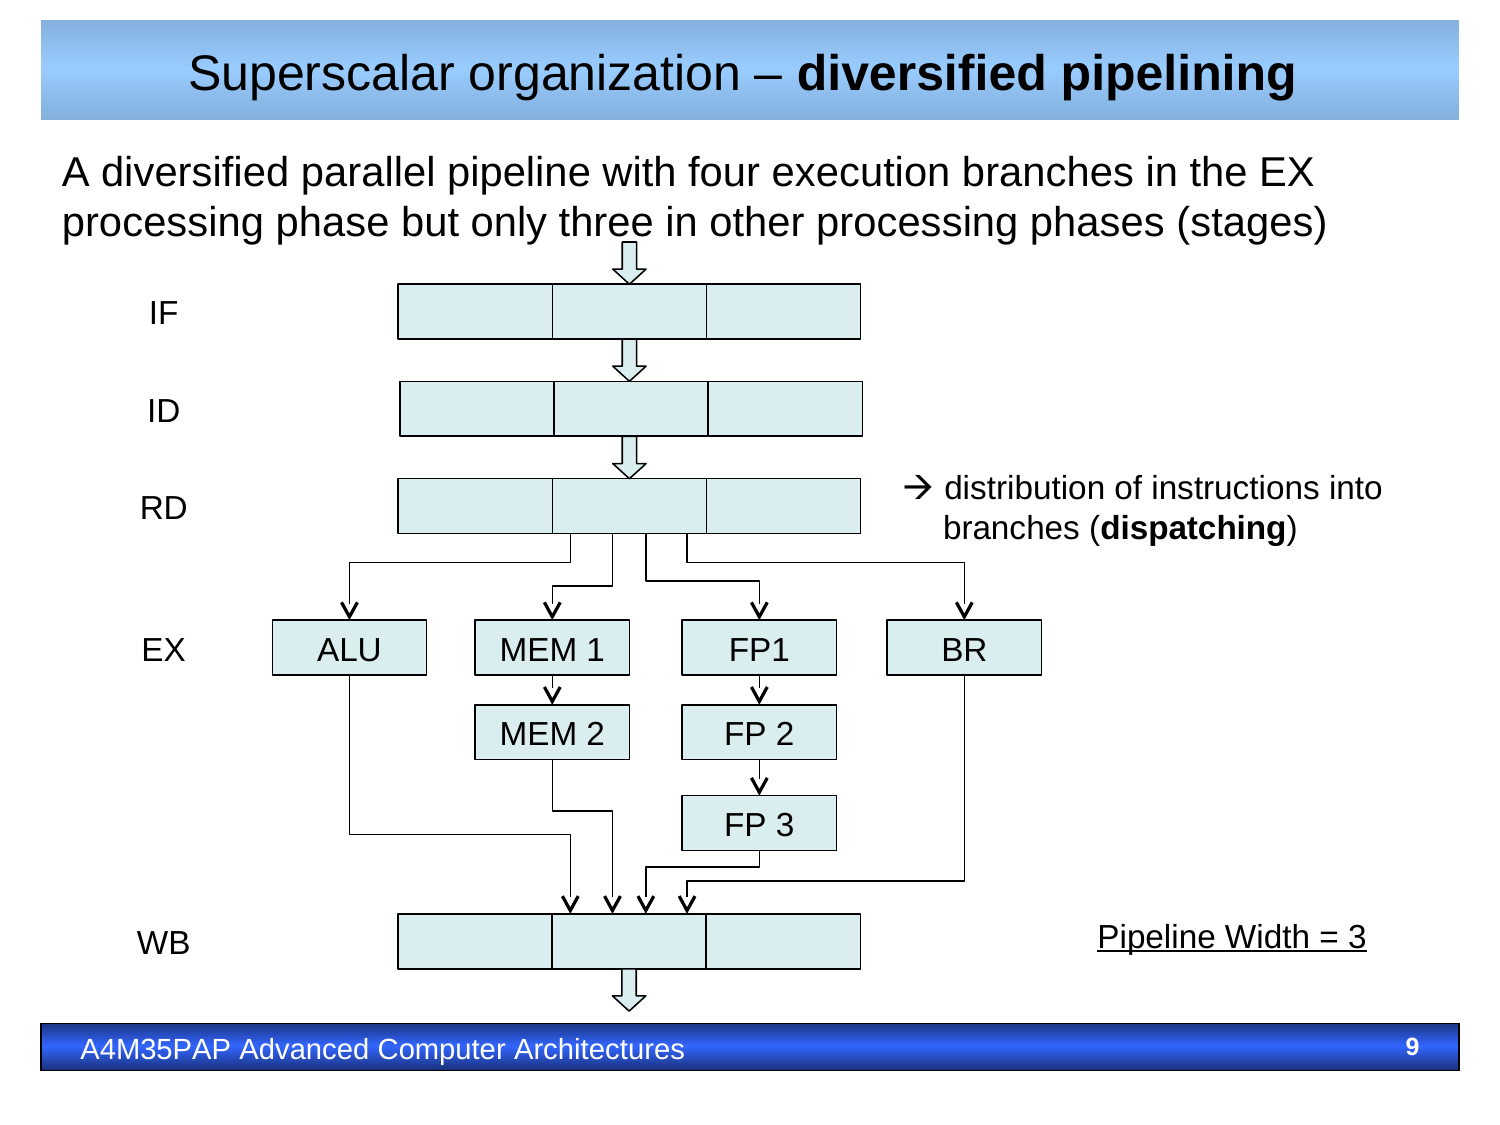

# Superscalar organization – diversified pipelining
A diversiﬁed parallel pipeline with four execution branches in the EX processing phase but only three in other processing phases (stages)
IF
ID
RD
 distribution of instructions into branches (dispatching)
ALU
MEM 1
FP1
BR
EX
MEM 2
FP 2
FP 3
Pipeline Width = 3
WB
9